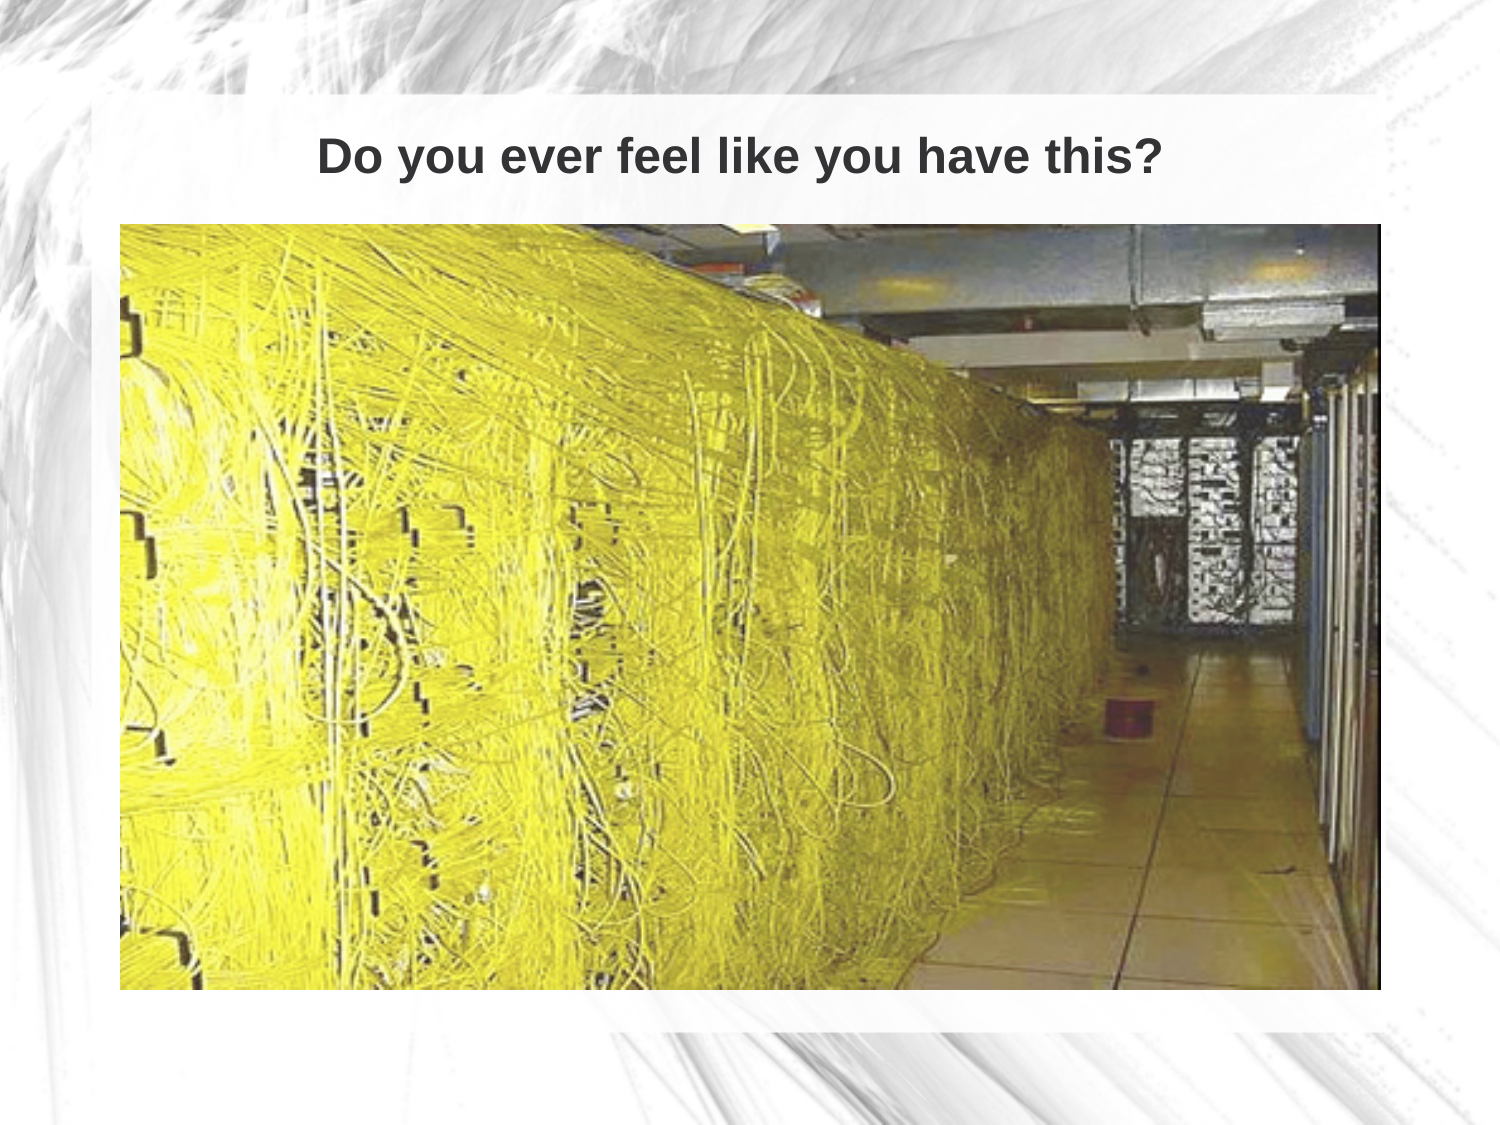

# Do you ever feel like you have this?